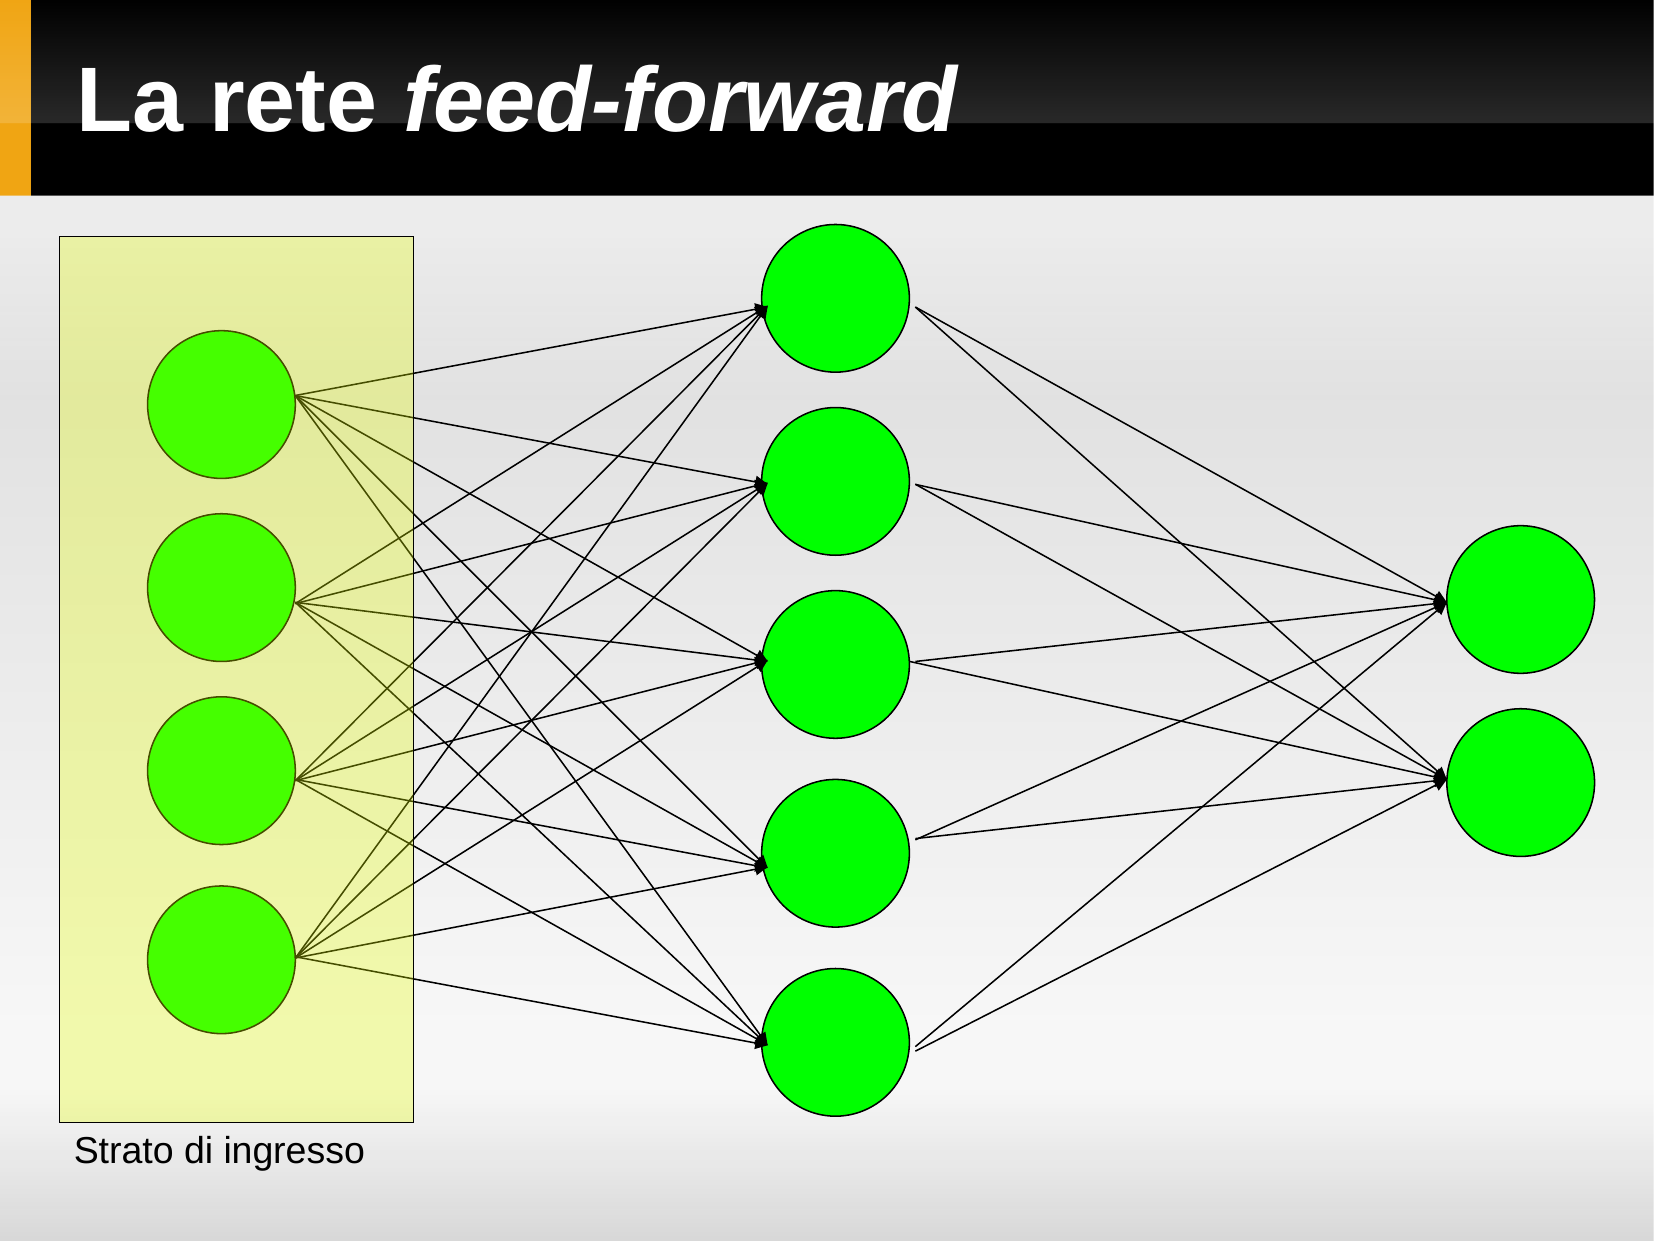

# La rete feed-forward
Strato di ingresso